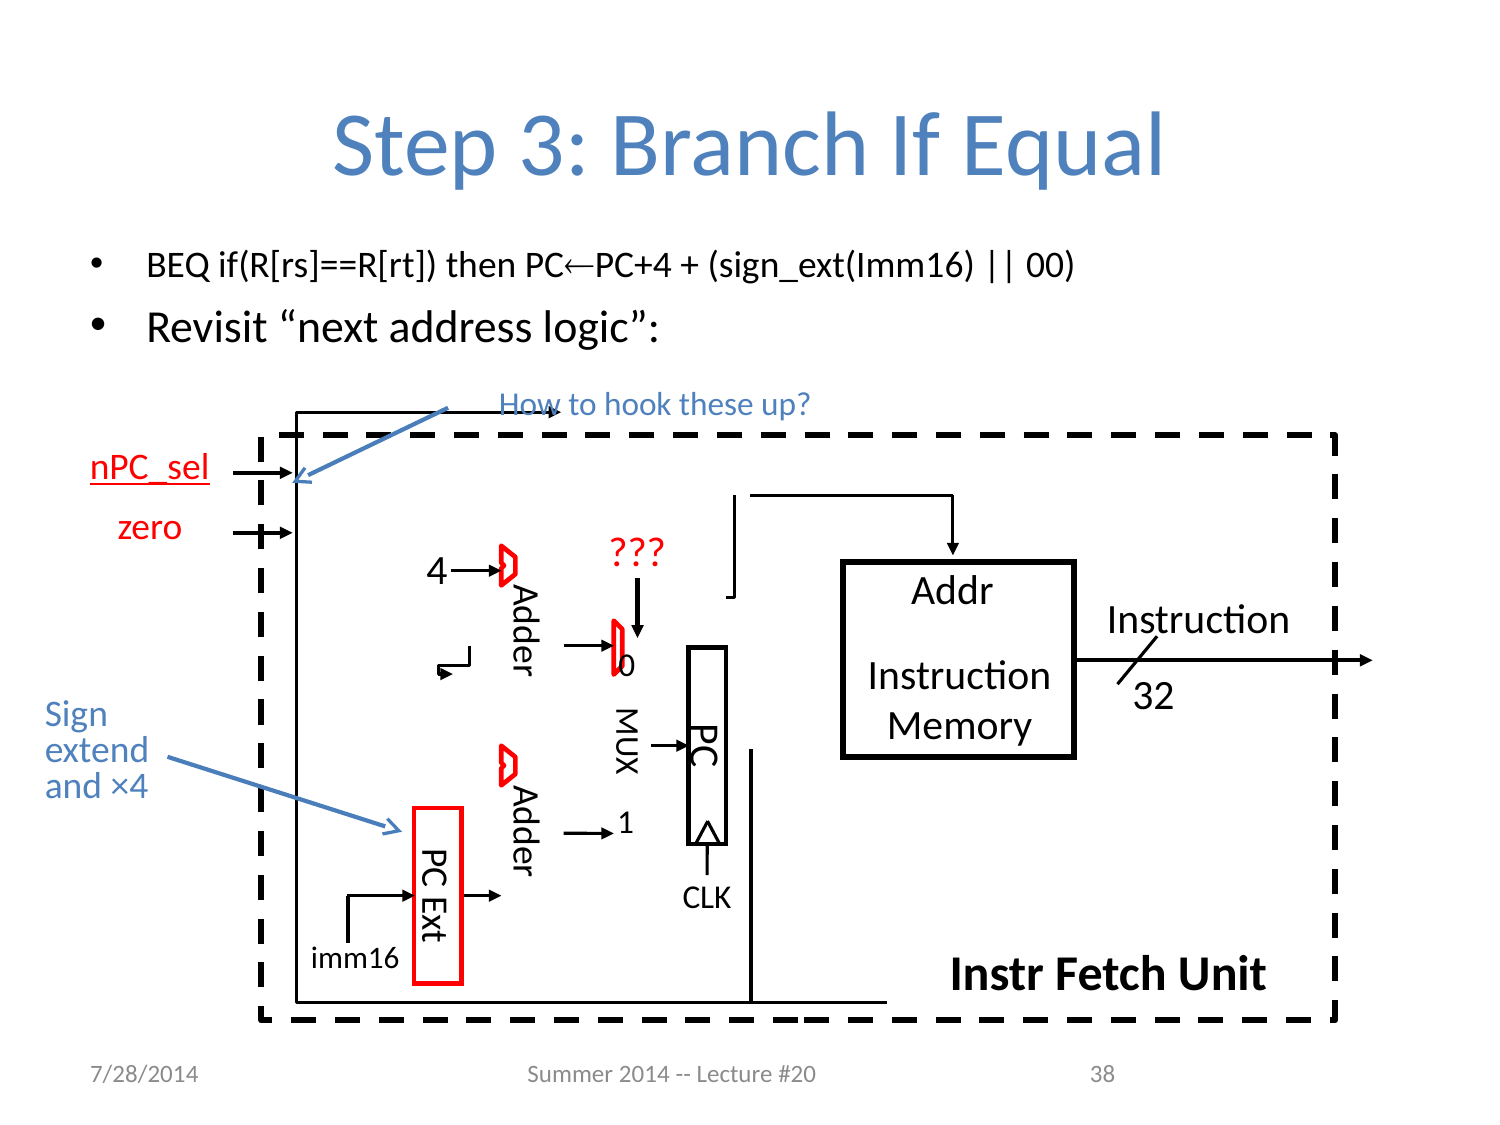

# Step 3: Branch If Equal
BEQ if(R[rs]==R[rt]) then PCPC+4 + (sign_ext(Imm16) || 00)
Revisit “next address logic”:
How to hook these up?
nPC_sel
zero
???
4
Addr
Instruction
Memory
Instruction
Adder
0
32
MUX
PC
1
Adder
PC Ext
CLK
imm16
Instr Fetch Unit
Next Address
Logic
CLK
PC
Address
Instruction
Memory
Instruction
32
Sign extend
and ×4
7/28/2014
Summer 2014 -- Lecture #20